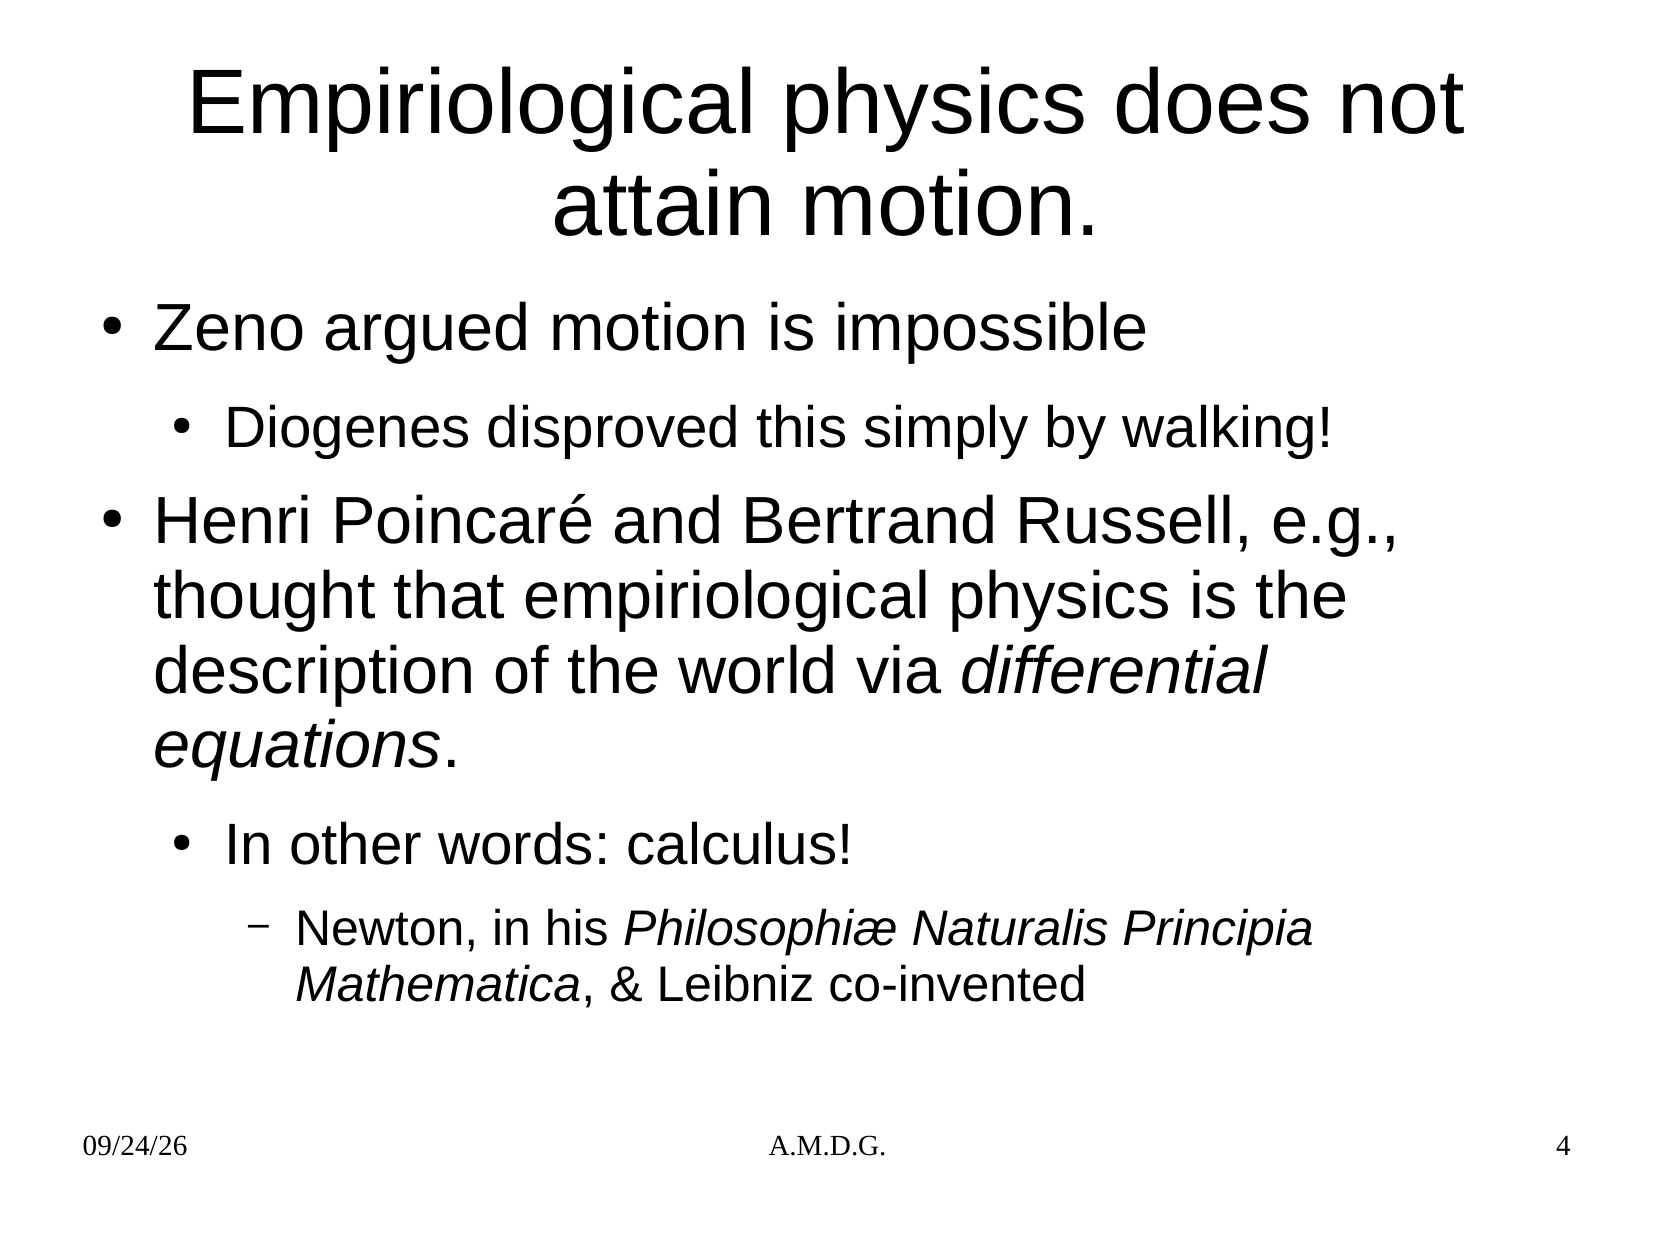

# Empiriological physics does not attain motion.
Zeno argued motion is impossible
Diogenes disproved this simply by walking!
Henri Poincaré and Bertrand Russell, e.g., thought that empiriological physics is the description of the world via differential equations.
In other words: calculus!
Newton, in his Philosophiæ Naturalis Principia Mathematica, & Leibniz co-invented
A.M.D.G.
4